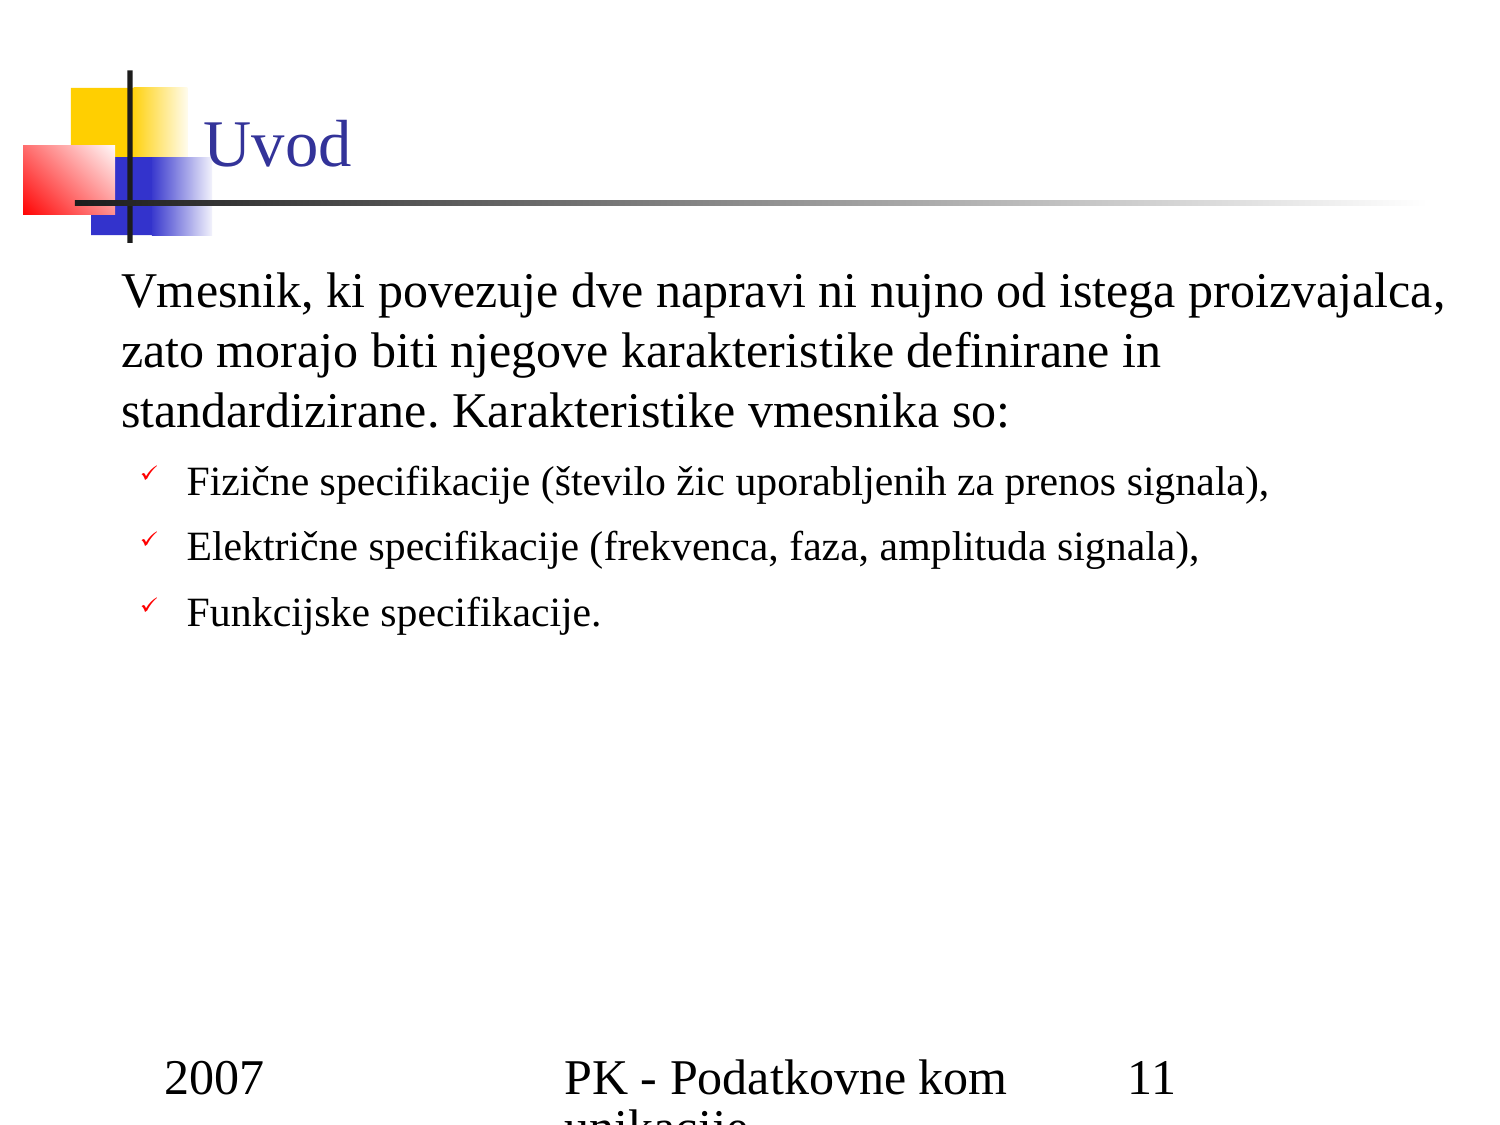

# Uvod
	Vmesnik, ki povezuje dve napravi ni nujno od istega proizvajalca, zato morajo biti njegove karakteristike definirane in standardizirane. Karakteristike vmesnika so:
Fizične specifikacije (število žic uporabljenih za prenos signala),
Električne specifikacije (frekvenca, faza, amplituda signala),
Funkcijske specifikacije.
2007
PK - Podatkovne komunikacije
11